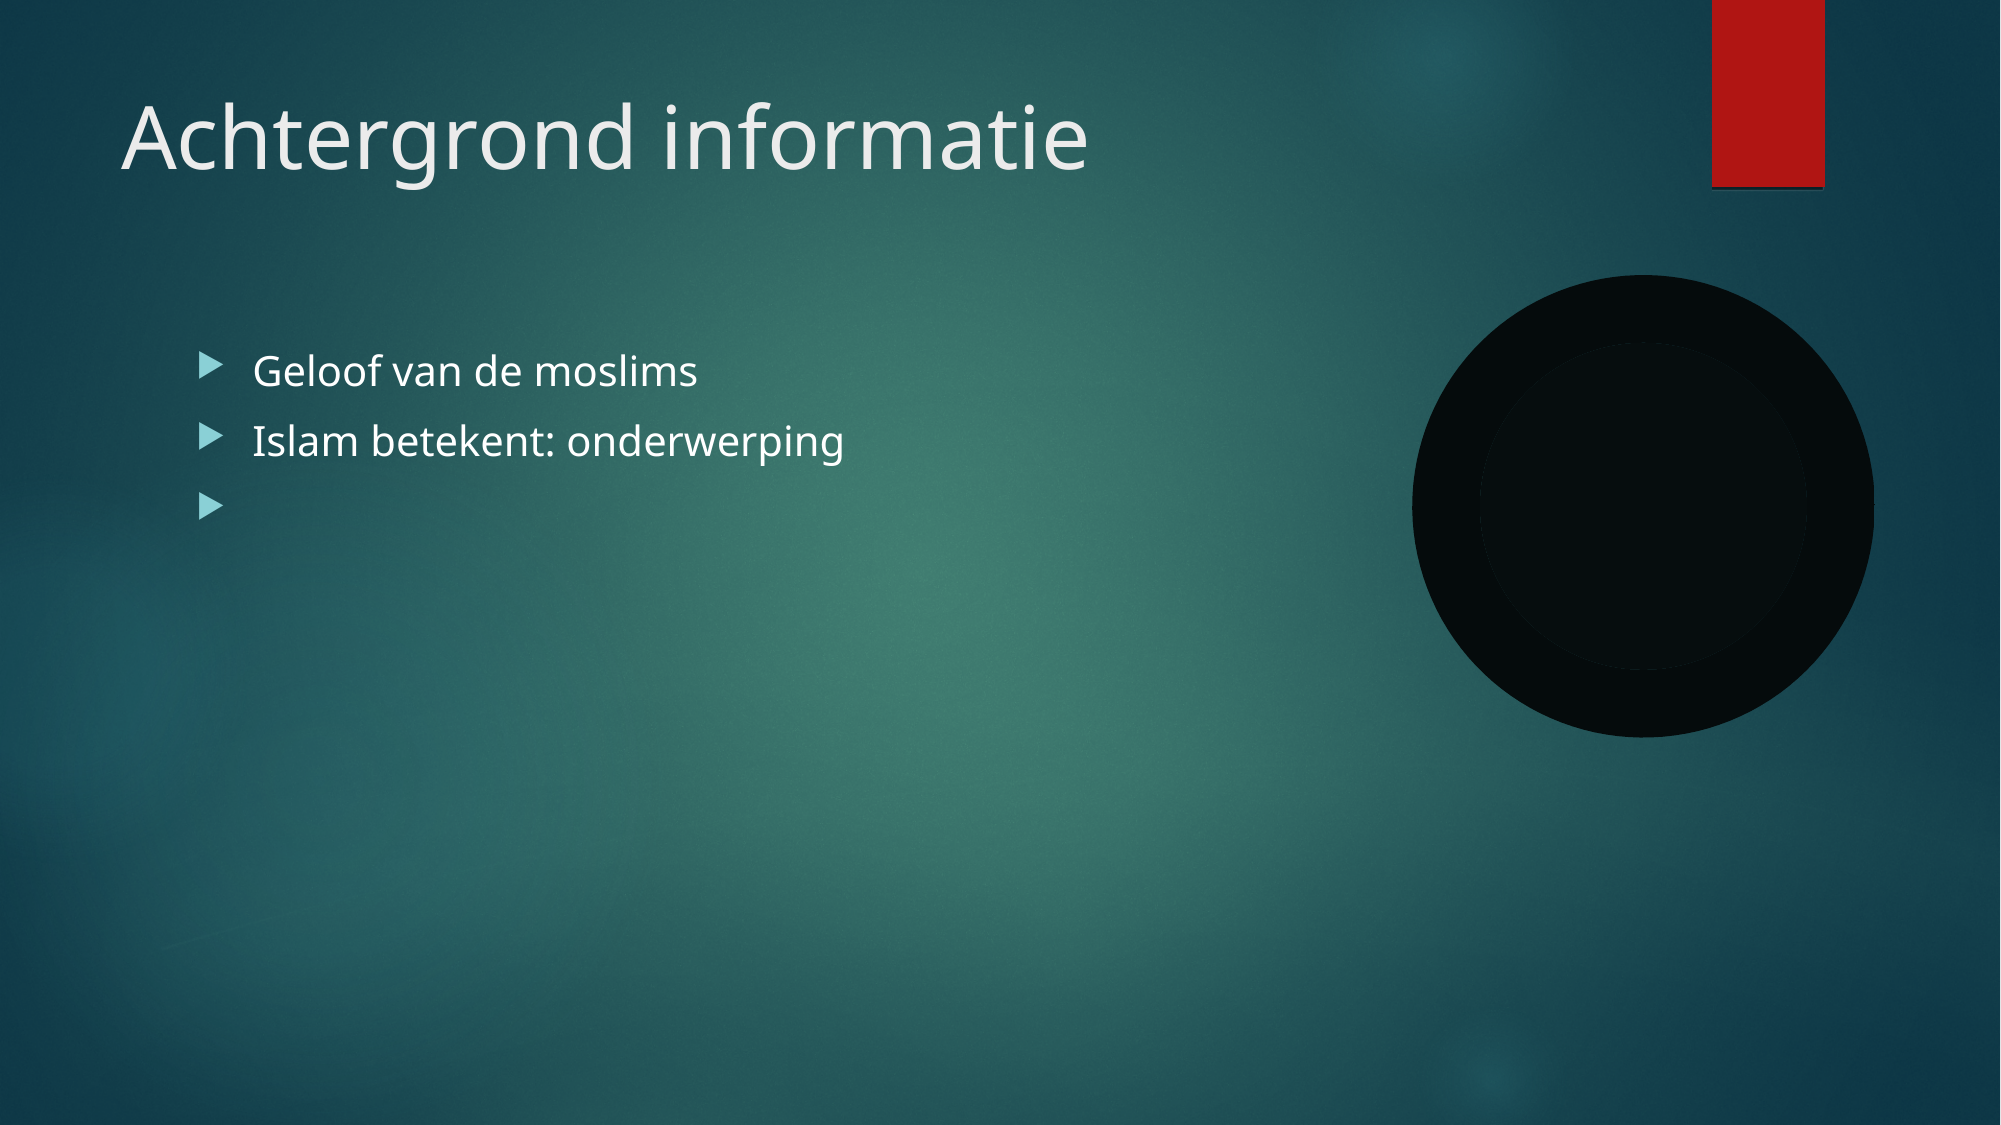

# Achtergrond informatie
Geloof van de moslims
Islam betekent: onderwerping